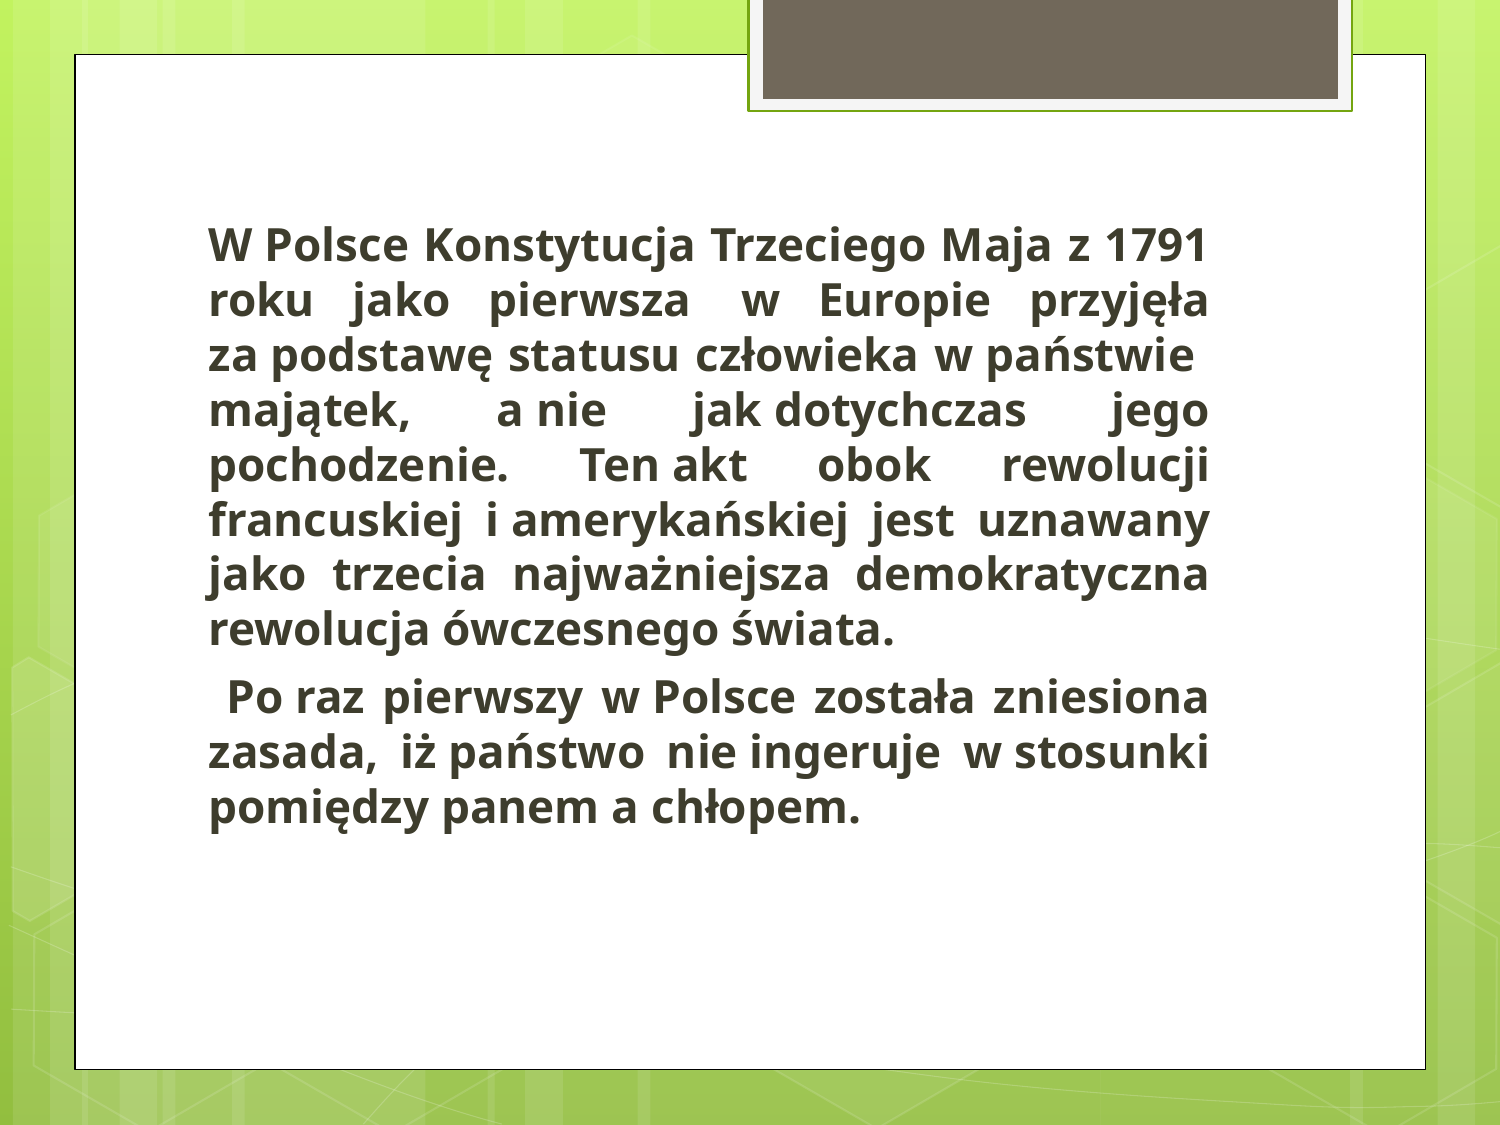

# W Polsce Konstytucja Trzeciego Maja z 1791 roku jako pierwsza  w Europie przyjęła za podstawę statusu człowieka w państwie majątek, a nie jak dotychczas jego pochodzenie. Ten akt obok rewolucji francuskiej i amerykańskiej jest uznawany jako trzecia najważniejsza demokratyczna rewolucja ówczesnego świata.
 Po raz pierwszy w Polsce została zniesiona zasada, iż państwo nie ingeruje w stosunki pomiędzy panem a chłopem.